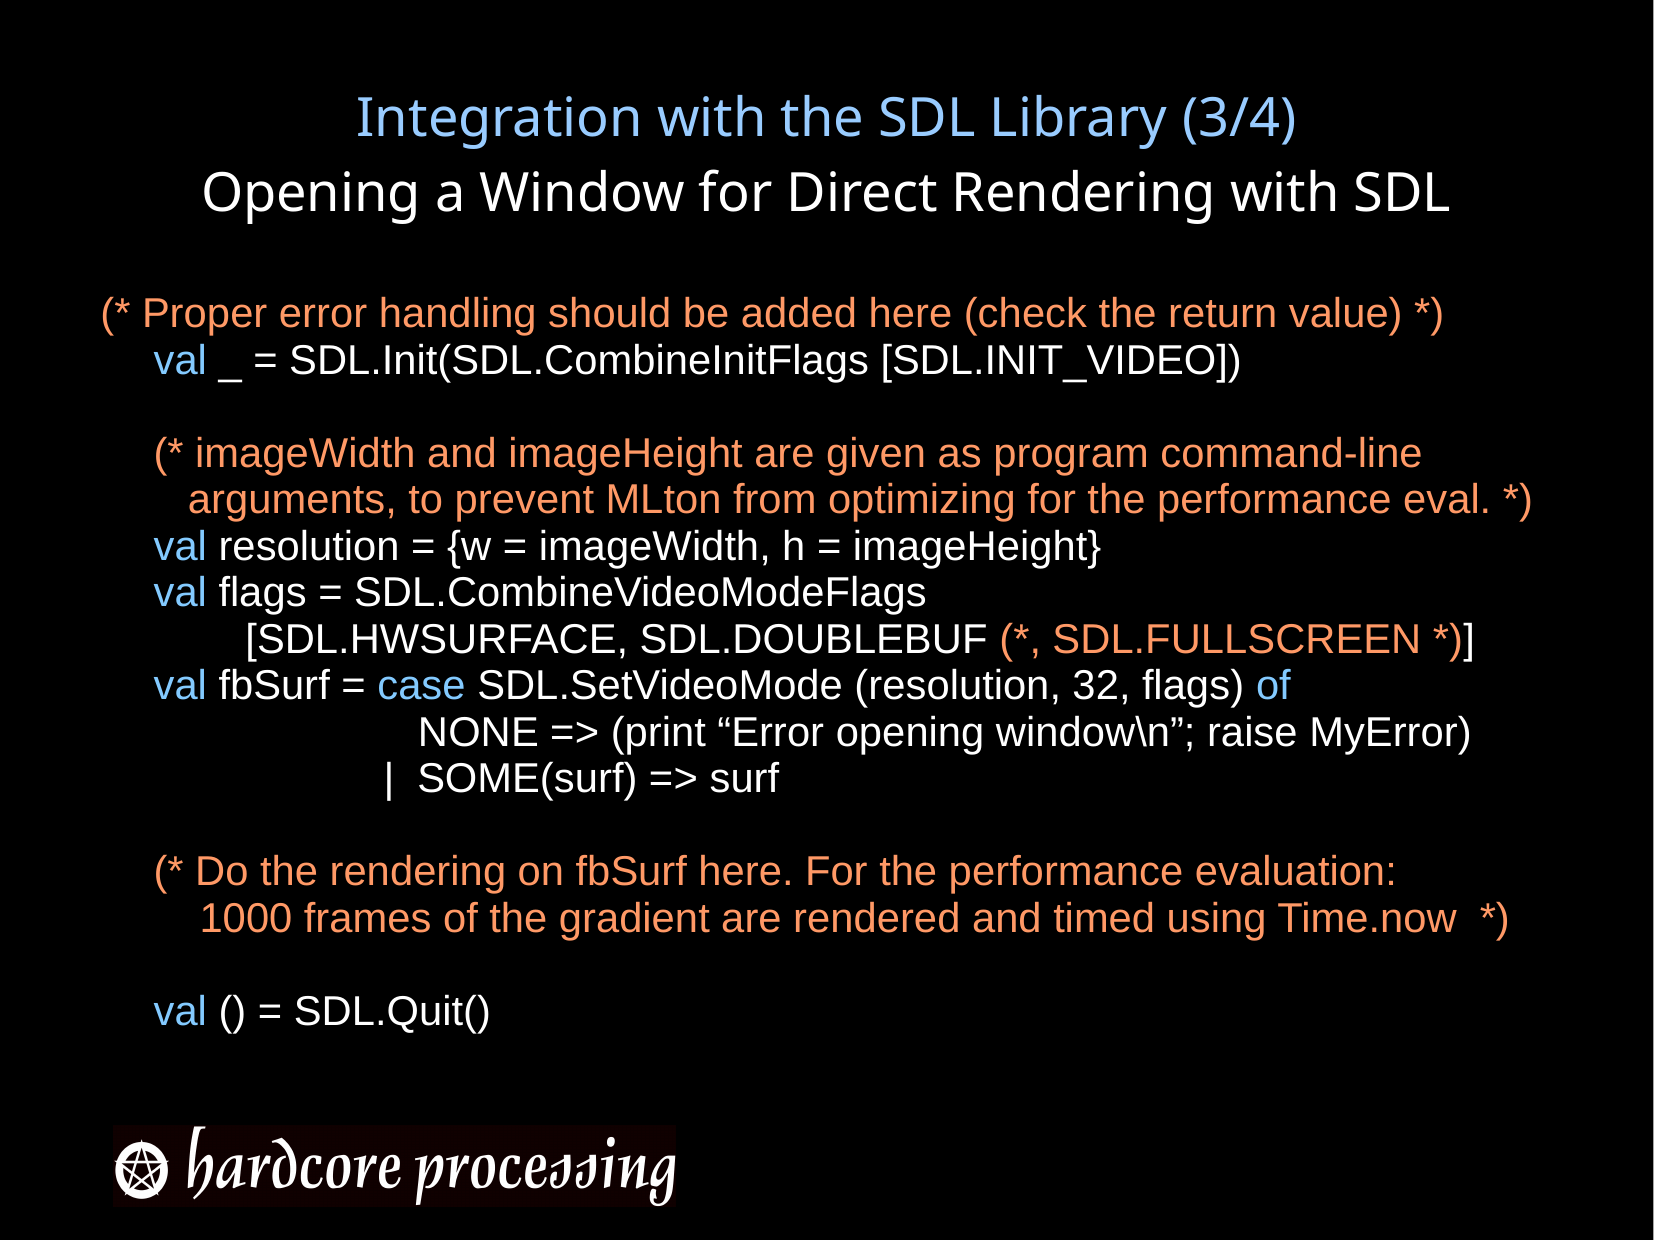

# Integration with the SDL Library (3/4) Opening a Window for Direct Rendering with SDL
(* Proper error handling should be added here (check the return value) *)
val _ = SDL.Init(SDL.CombineInitFlags [SDL.INIT_VIDEO])
(* imageWidth and imageHeight are given as program command-line
 arguments, to prevent MLton from optimizing for the performance eval. *)
val resolution = {w = imageWidth, h = imageHeight}
val flags = SDL.CombineVideoModeFlags
 [SDL.HWSURFACE, SDL.DOUBLEBUF (*, SDL.FULLSCREEN *)]
val fbSurf = case SDL.SetVideoMode (resolution, 32, flags) of
 NONE => (print “Error opening window\n”; raise MyError)
 | SOME(surf) => surf
(* Do the rendering on fbSurf here. For the performance evaluation:
 1000 frames of the gradient are rendered and timed using Time.now *)
val () = SDL.Quit()